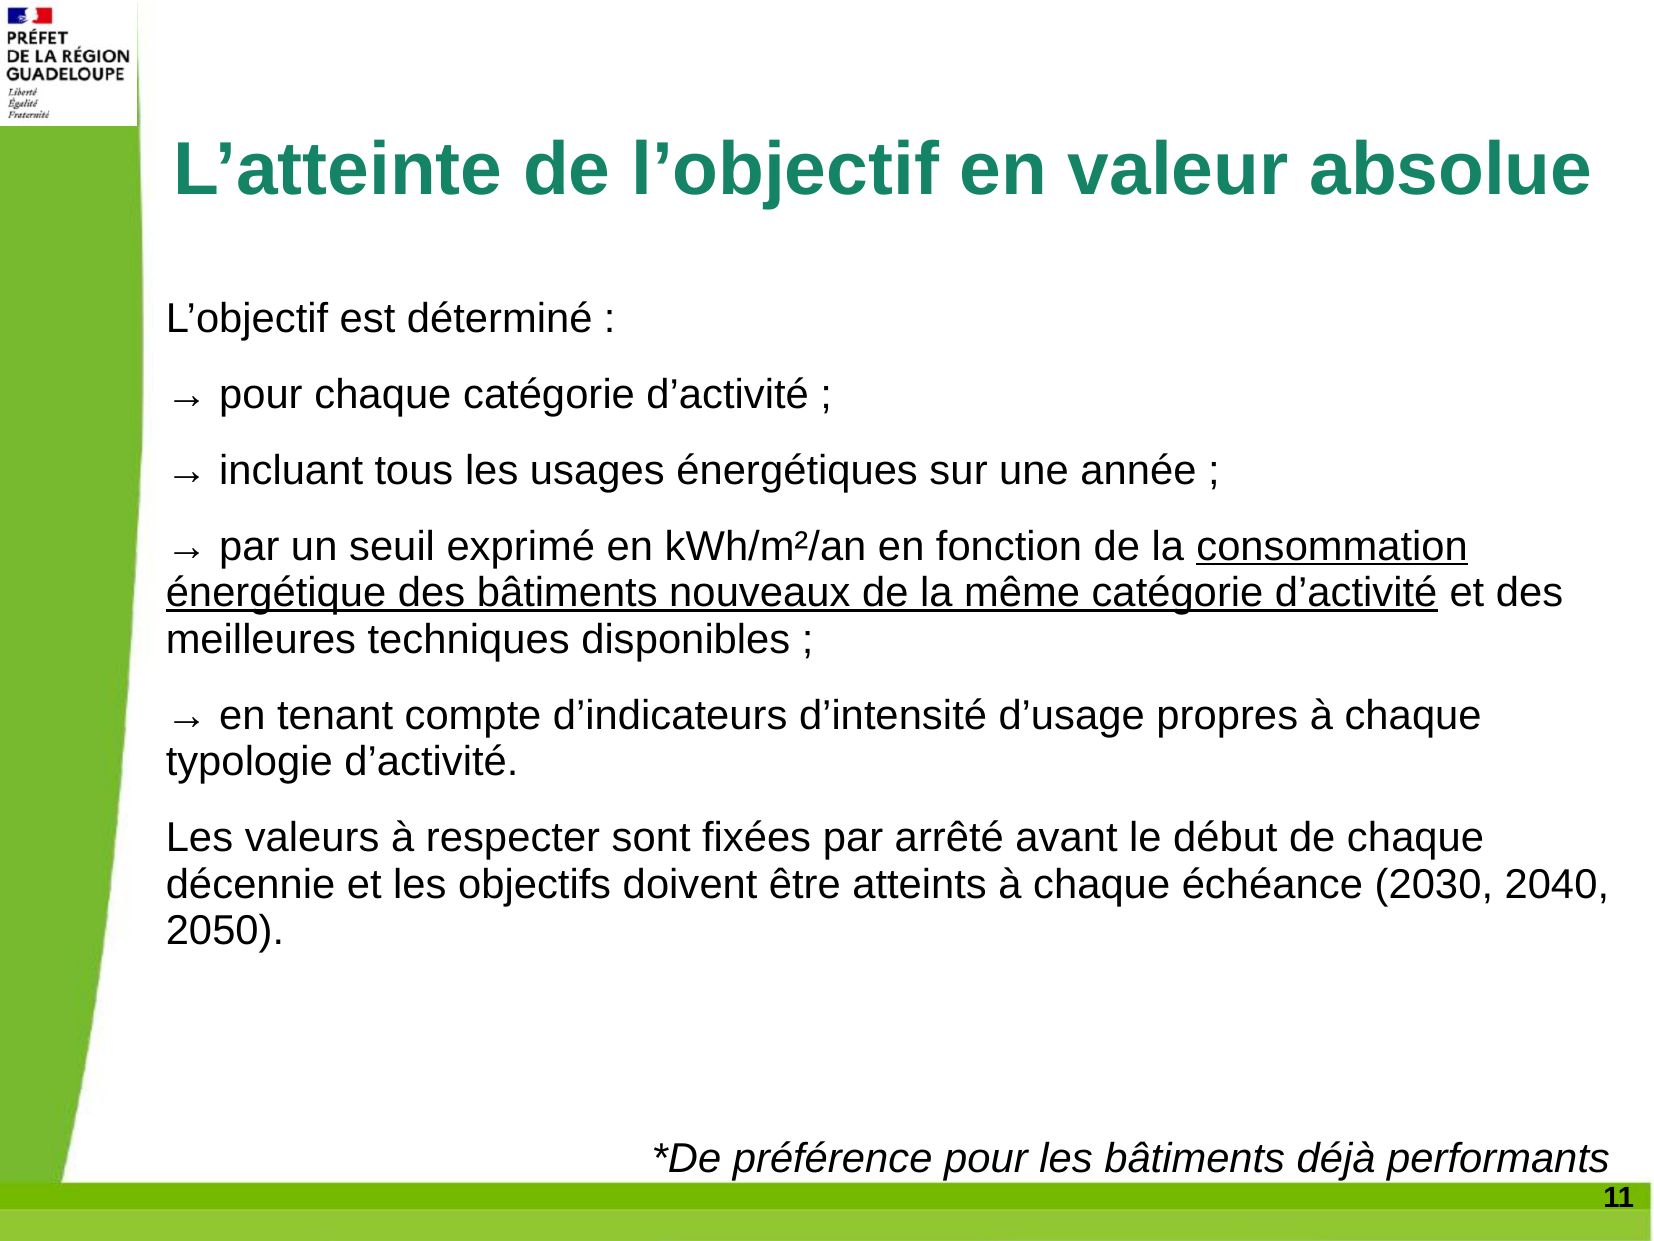

# L’atteinte de l’objectif en valeur absolue
L’objectif est déterminé :
→ pour chaque catégorie d’activité ;
→ incluant tous les usages énergétiques sur une année ;
→ par un seuil exprimé en kWh/m²/an en fonction de la consommation énergétique des bâtiments nouveaux de la même catégorie d’activité et des meilleures techniques disponibles ;
→ en tenant compte d’indicateurs d’intensité d’usage propres à chaque typologie d’activité.
Les valeurs à respecter sont fixées par arrêté avant le début de chaque décennie et les objectifs doivent être atteints à chaque échéance (2030, 2040, 2050).
*De préférence pour les bâtiments déjà performants